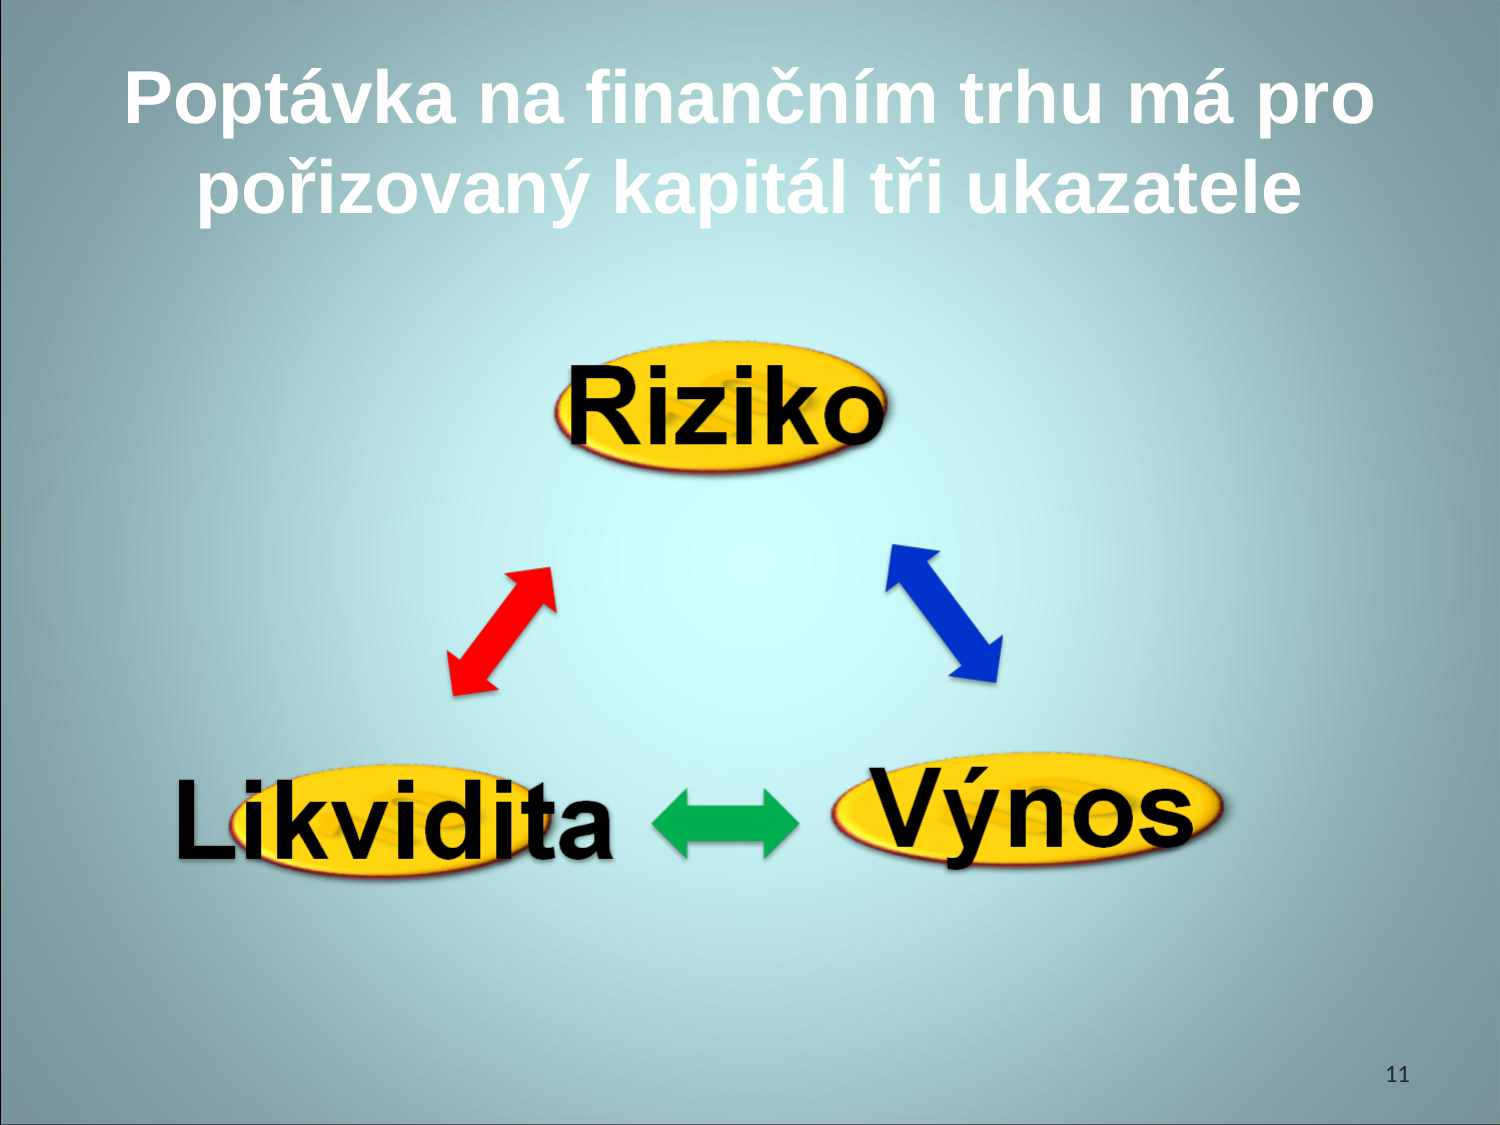

# Poptávka na finančním trhu má pro pořizovaný kapitál tři ukazatele